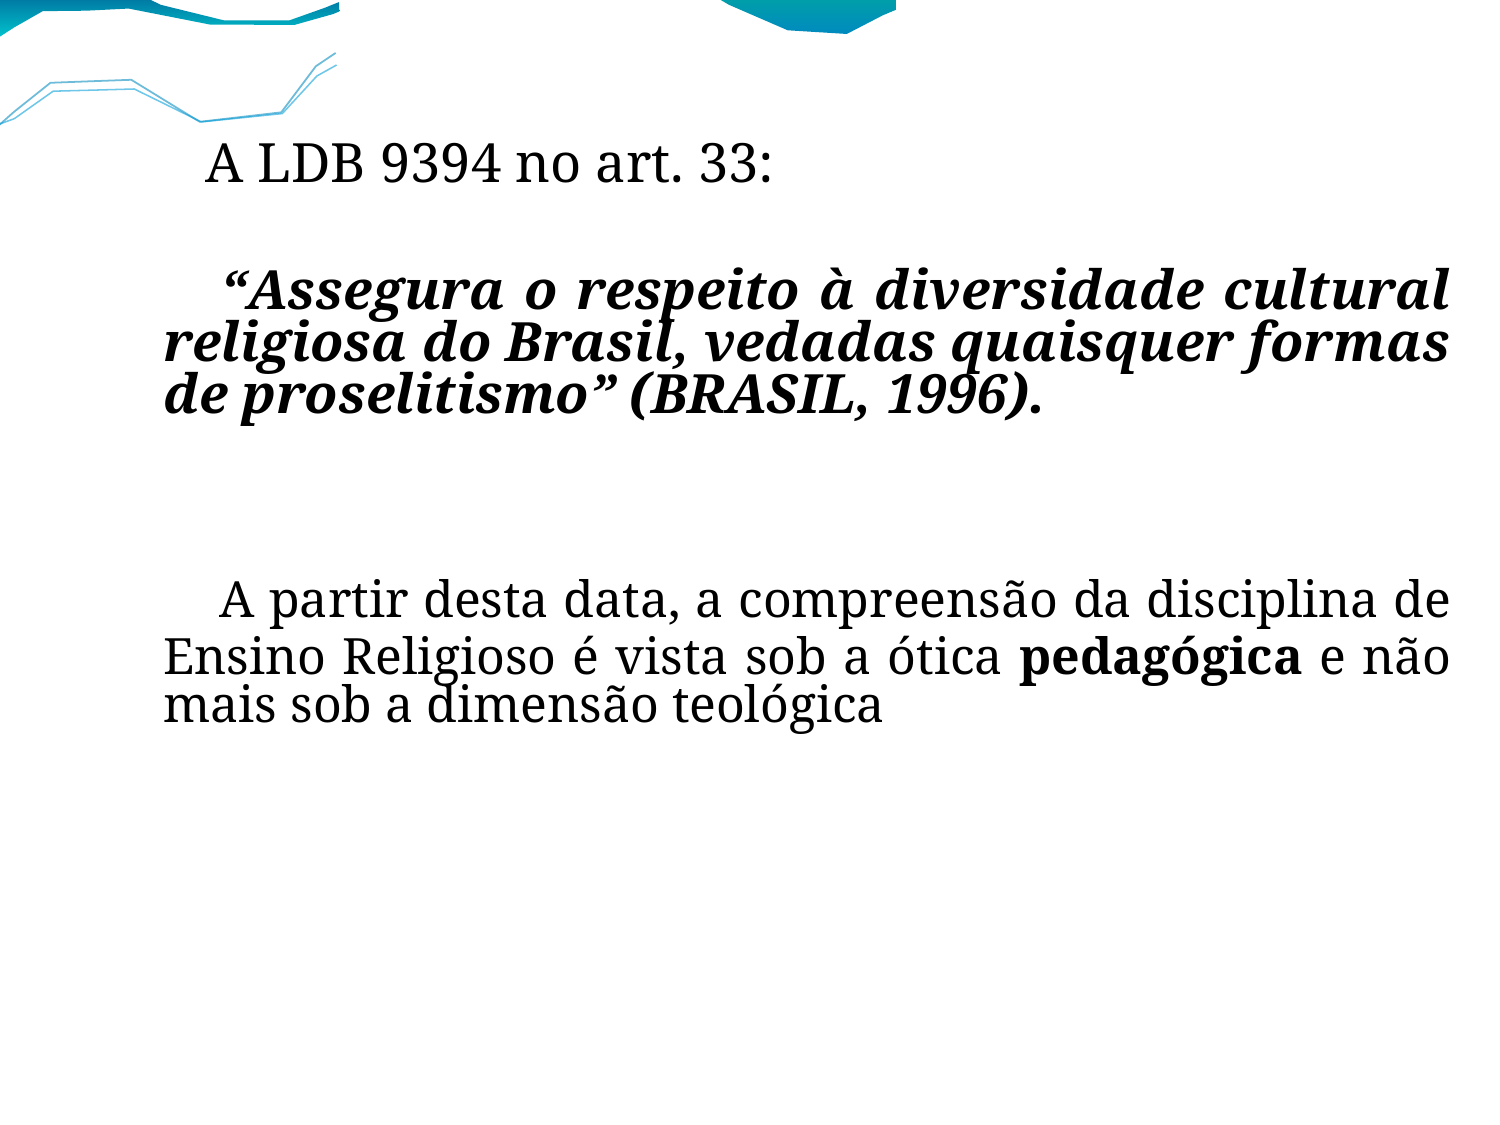

# A LDB 9394 no art. 33:
 “Assegura o respeito à diversidade cultural religiosa do Brasil, vedadas quaisquer formas de proselitismo” (BRASIL, 1996).
 A partir desta data, a compreensão da disciplina de Ensino Religioso é vista sob a ótica pedagógica e não mais sob a dimensão teológica